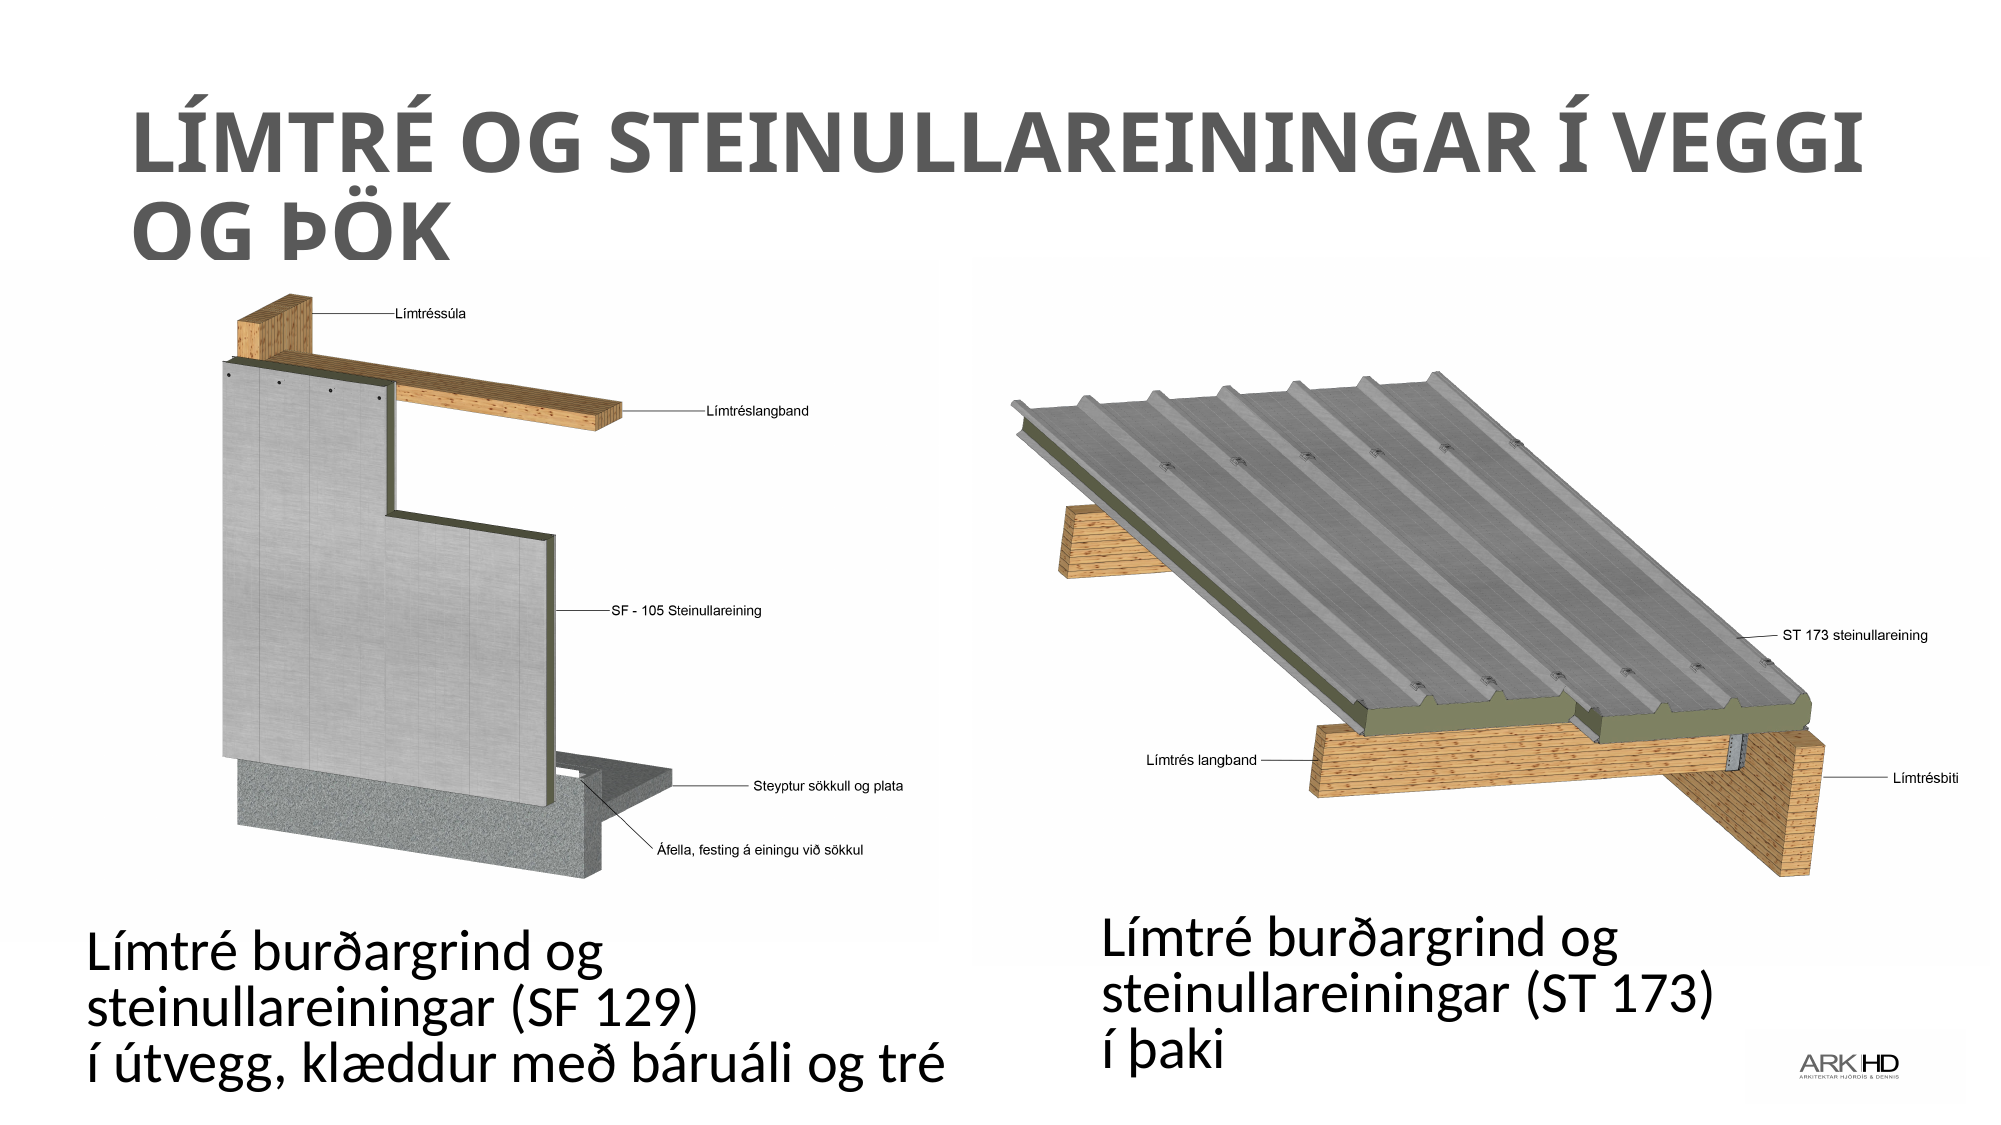

# LÍMTRÉ OG STEINULLAREININGAR Í VEGGI OG ÞÖK
Límtré burðargrind og steinullareiningar (ST 173)
í þaki
Límtré burðargrind og steinullareiningar (SF 129)
í útvegg, klæddur með báruáli og tré